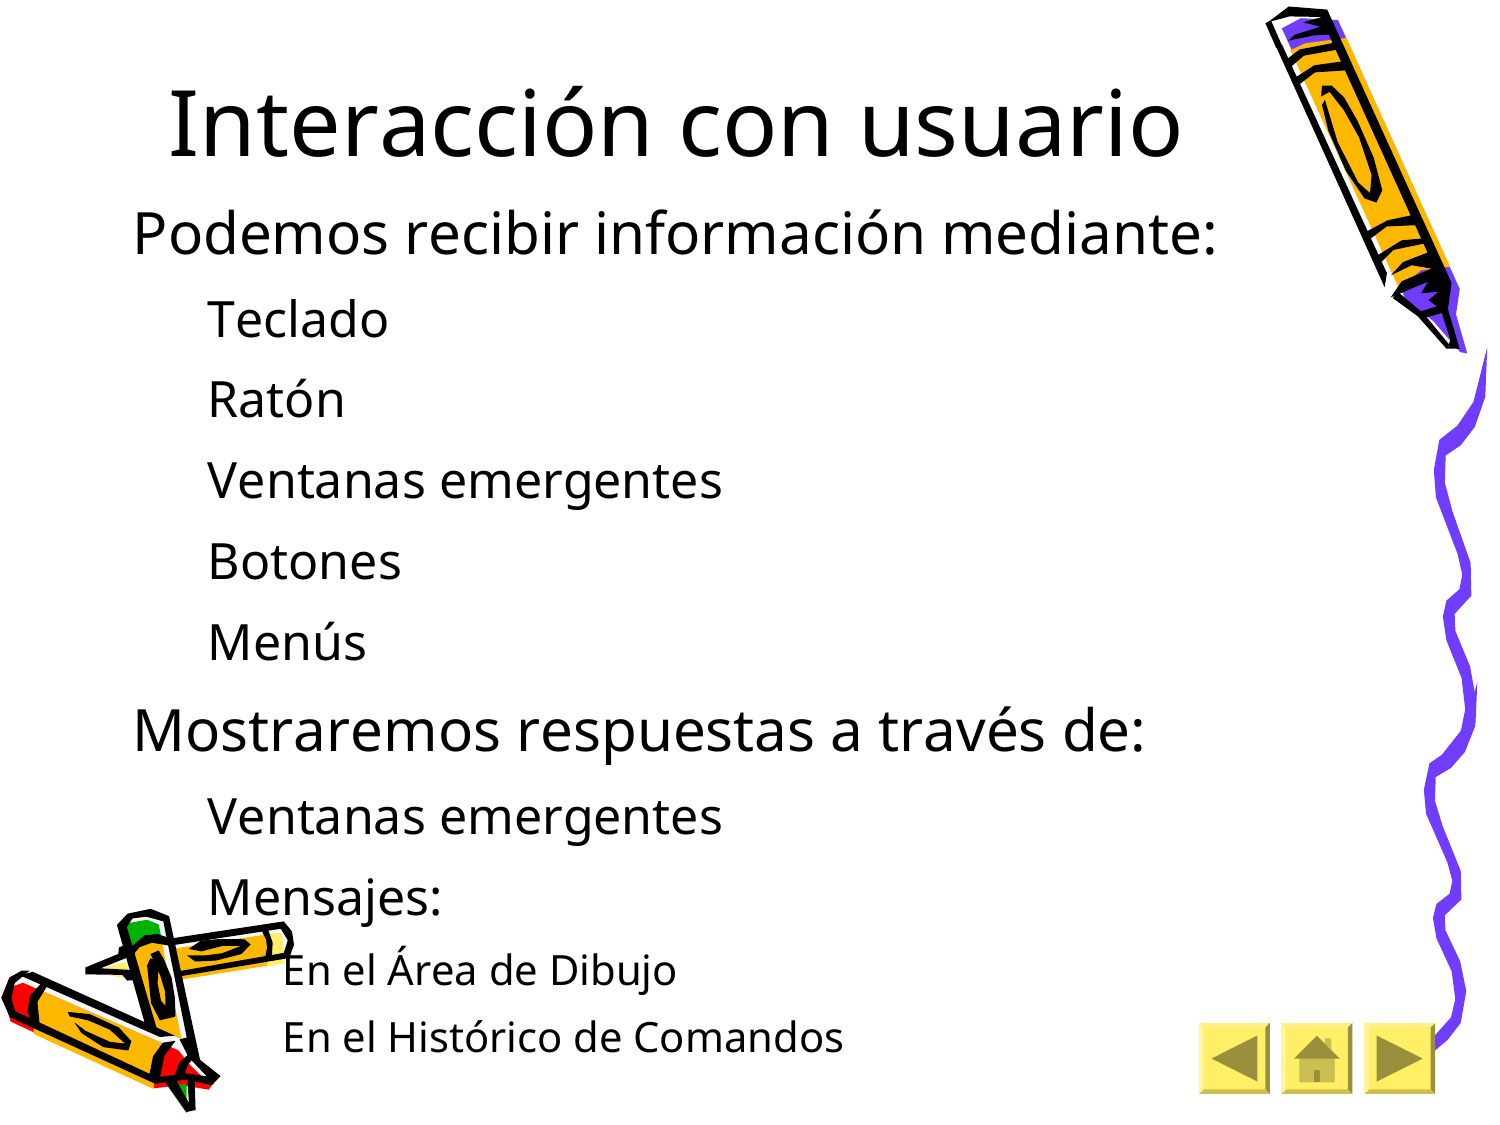

# Interacción con usuario
Podemos recibir información mediante:
Teclado
Ratón
Ventanas emergentes
Botones
Menús
Mostraremos respuestas a través de:
Ventanas emergentes
Mensajes:
En el Área de Dibujo
En el Histórico de Comandos